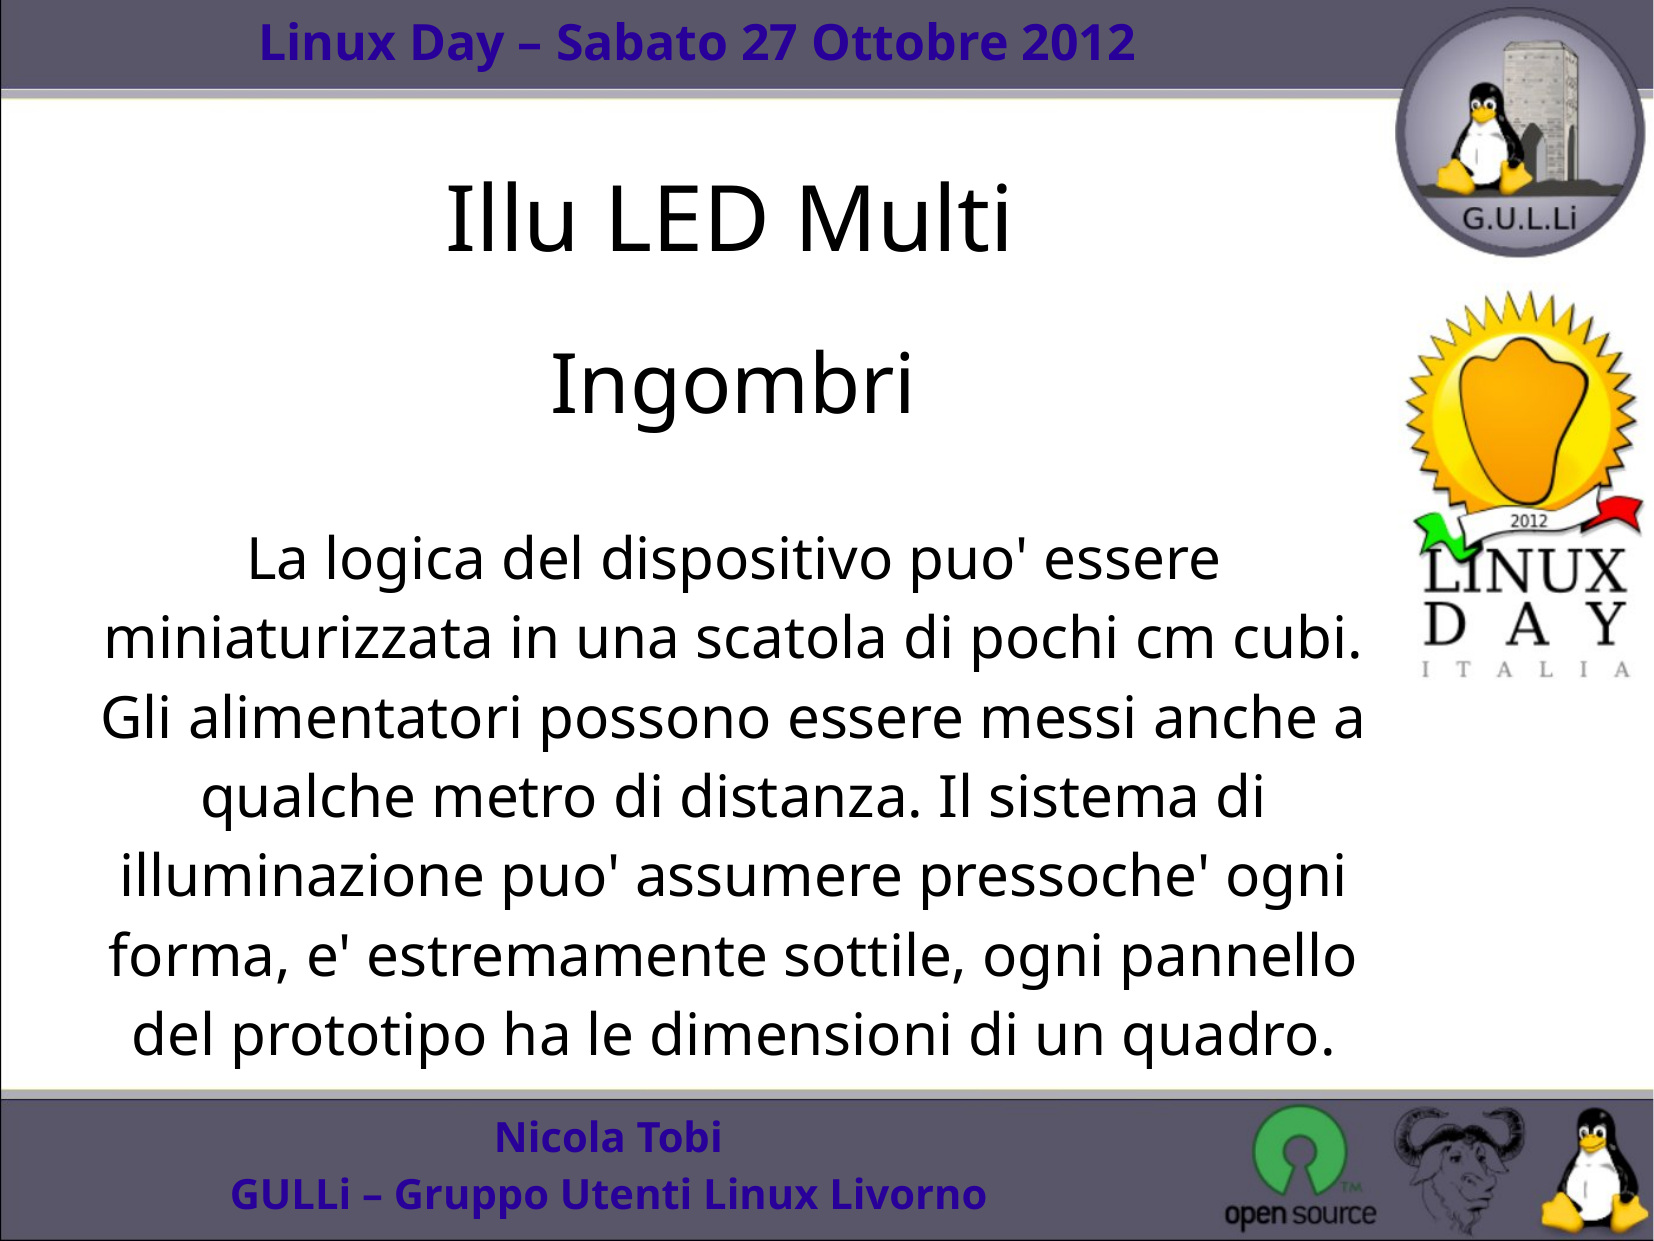

Linux Day – Sabato 27 Ottobre 2012
# Illu LED Multi
Ingombri
La logica del dispositivo puo' essere miniaturizzata in una scatola di pochi cm cubi. Gli alimentatori possono essere messi anche a qualche metro di distanza. Il sistema di illuminazione puo' assumere pressoche' ogni forma, e' estremamente sottile, ogni pannello del prototipo ha le dimensioni di un quadro.
Nicola Tobi
GULLi – Gruppo Utenti Linux Livorno